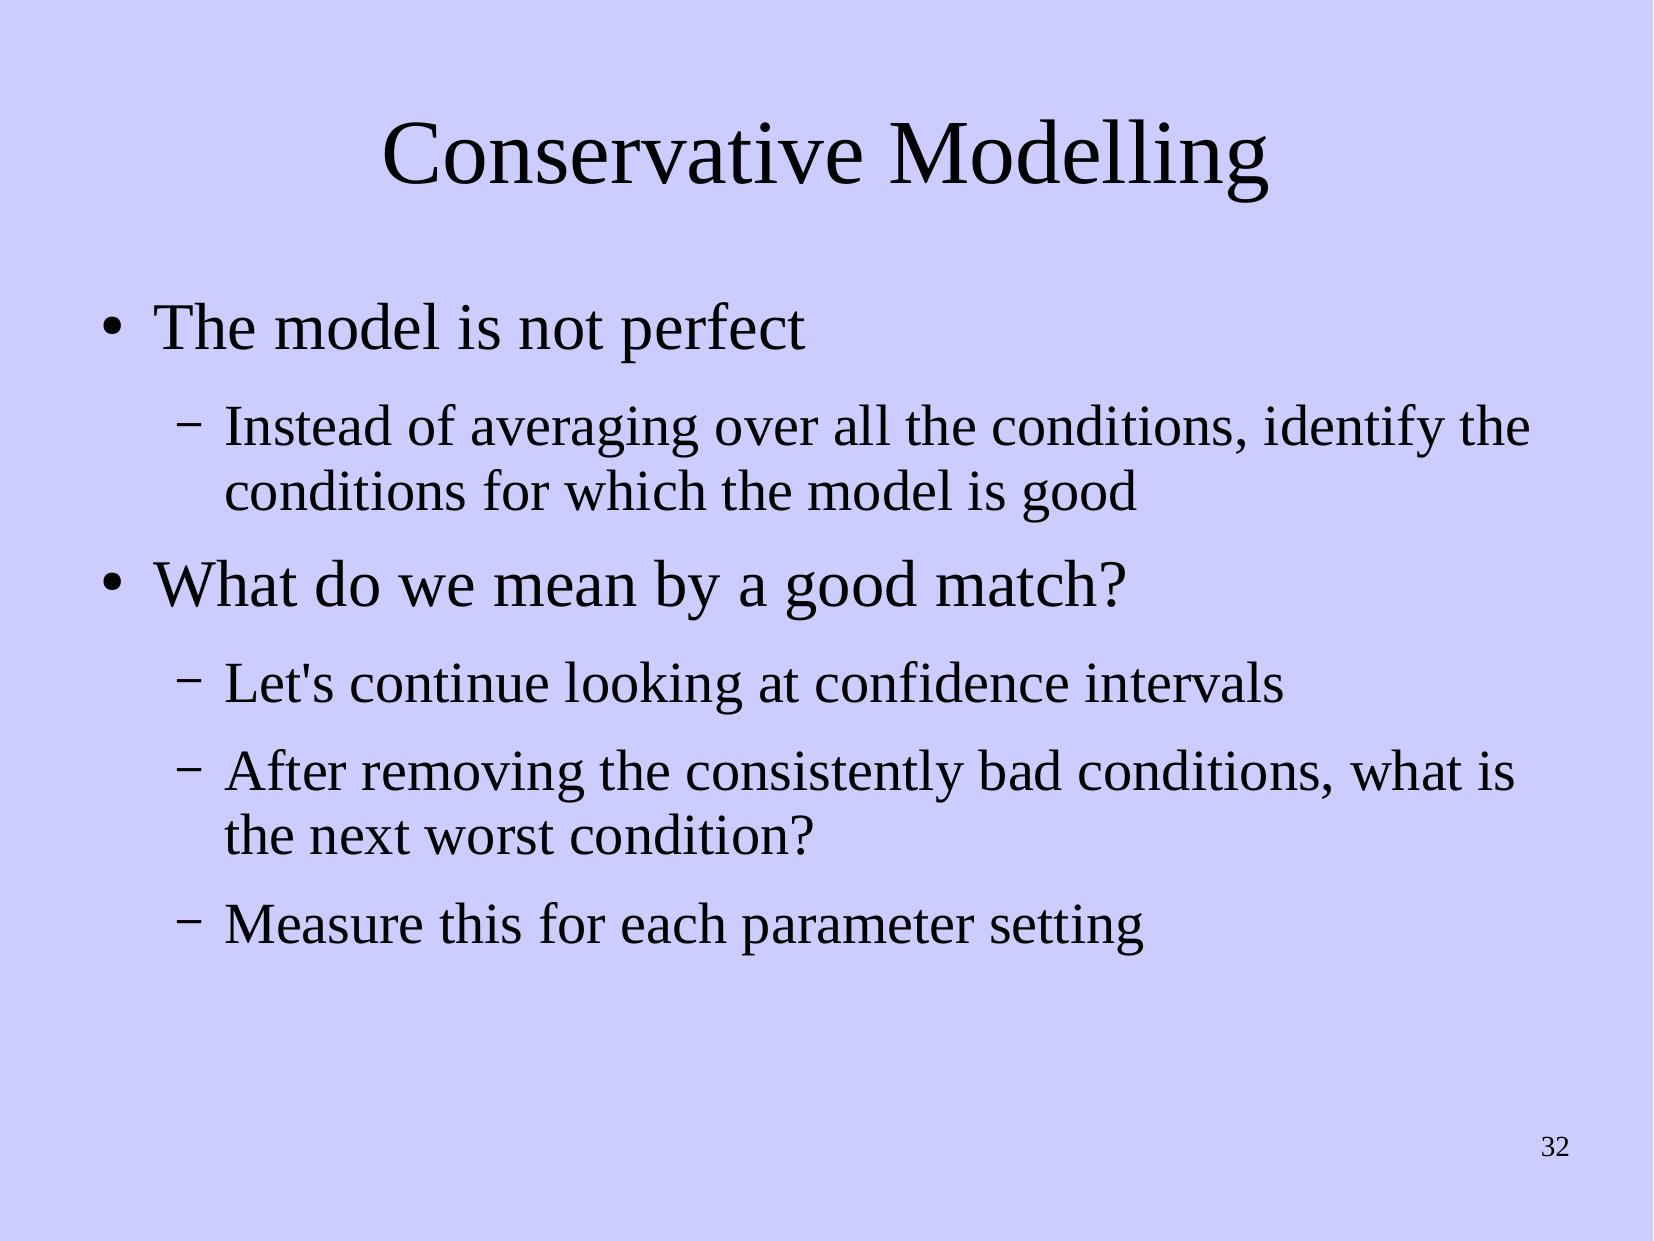

# Conservative Modelling
The model is not perfect
Instead of averaging over all the conditions, identify the conditions for which the model is good
What do we mean by a good match?
Let's continue looking at confidence intervals
After removing the consistently bad conditions, what is the next worst condition?
Measure this for each parameter setting
32